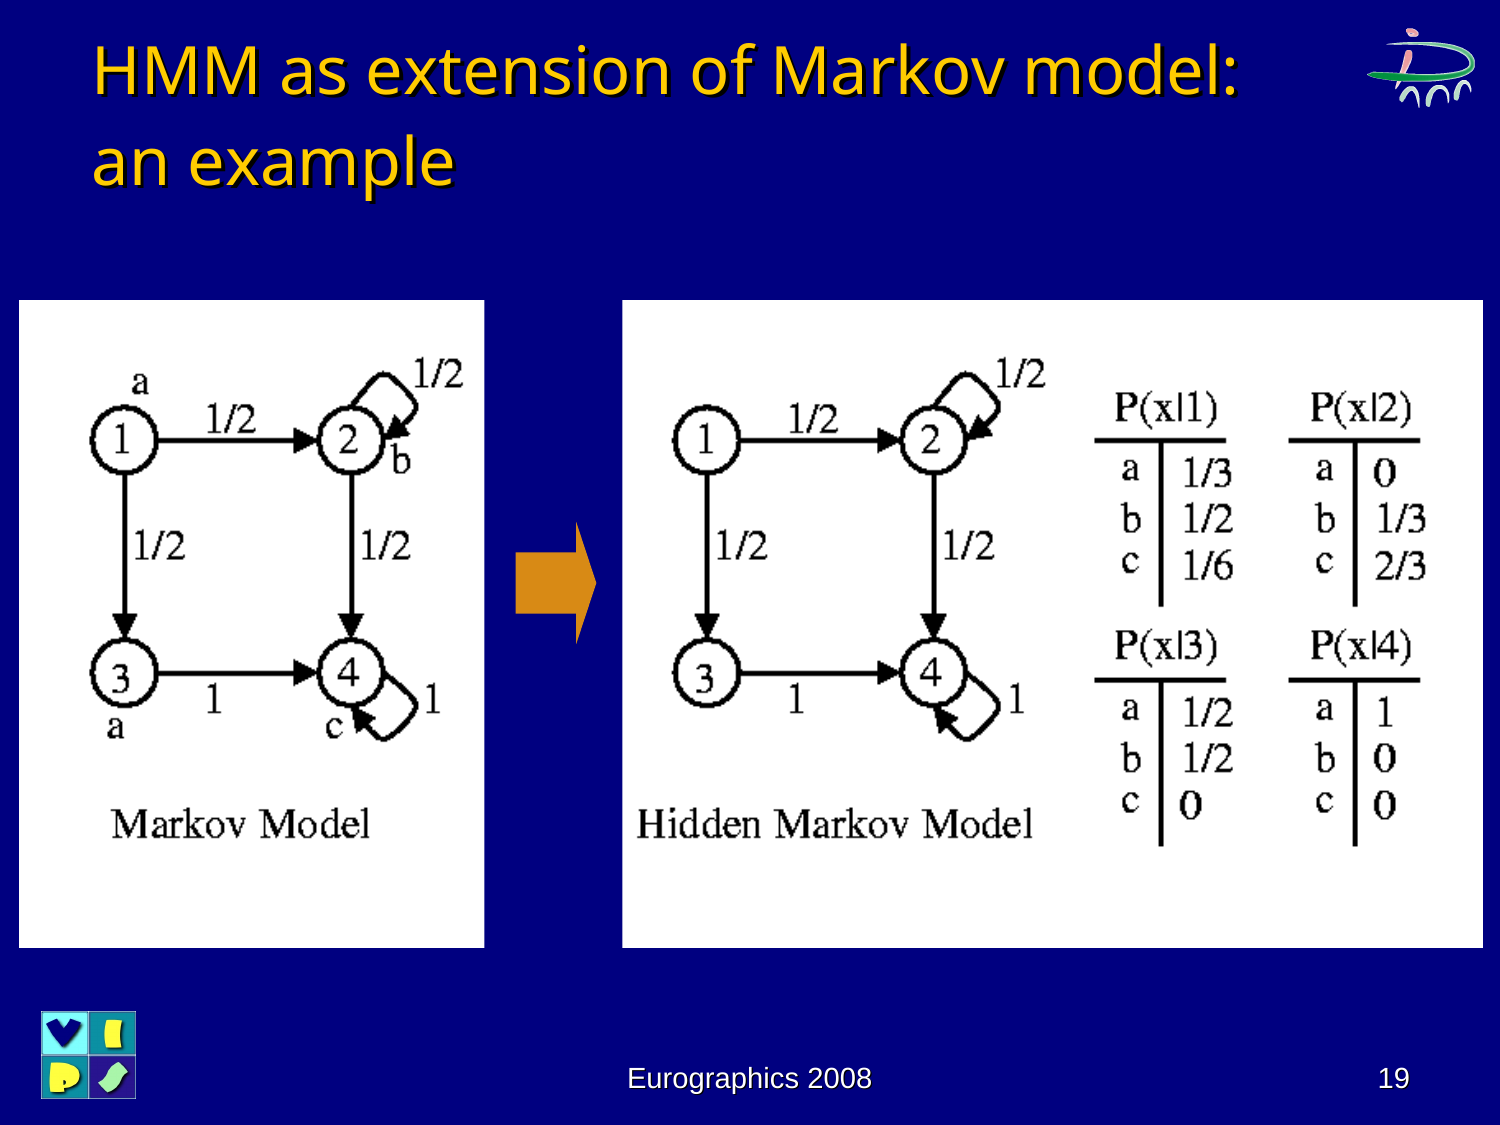

# HMM as extension of Markov model: an example
Eurographics 2008
19